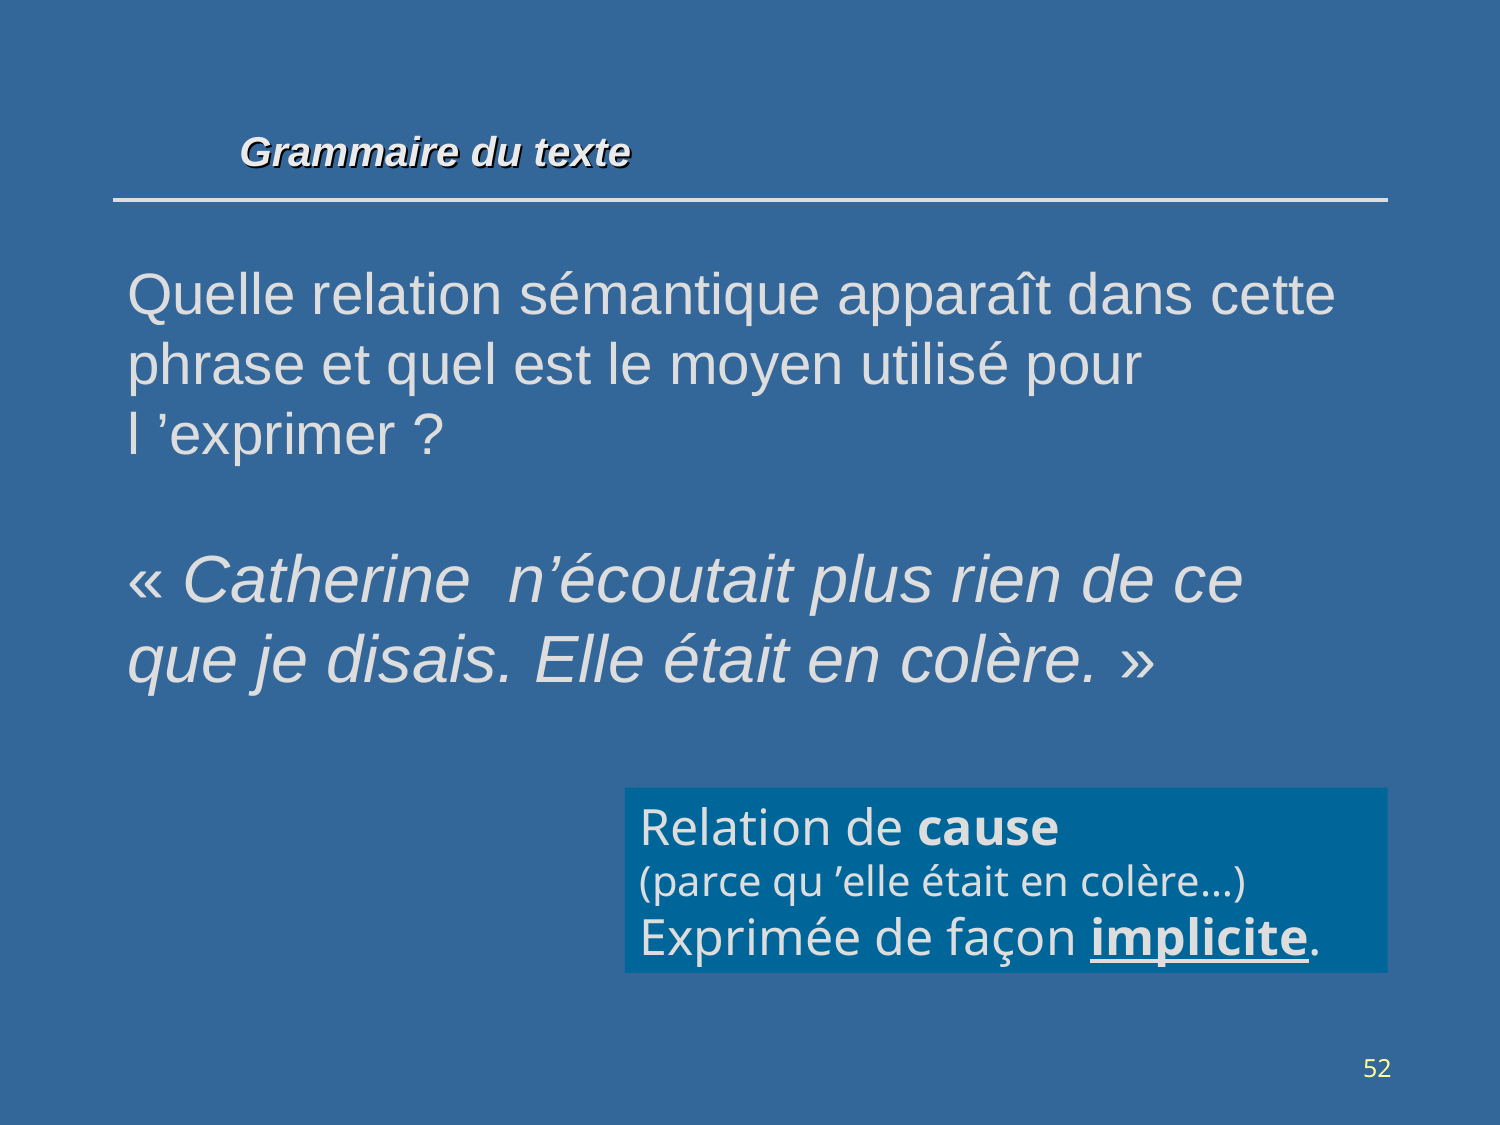

Grammaire du texte
Quelle relation sémantique apparaît dans cette phrase et quel est le moyen utilisé pour l ’exprimer ?
« Catherine  n’écoutait plus rien de ce que je disais. Elle était en colère. »
Relation de cause
(parce qu ’elle était en colère…)
Exprimée de façon implicite.
52